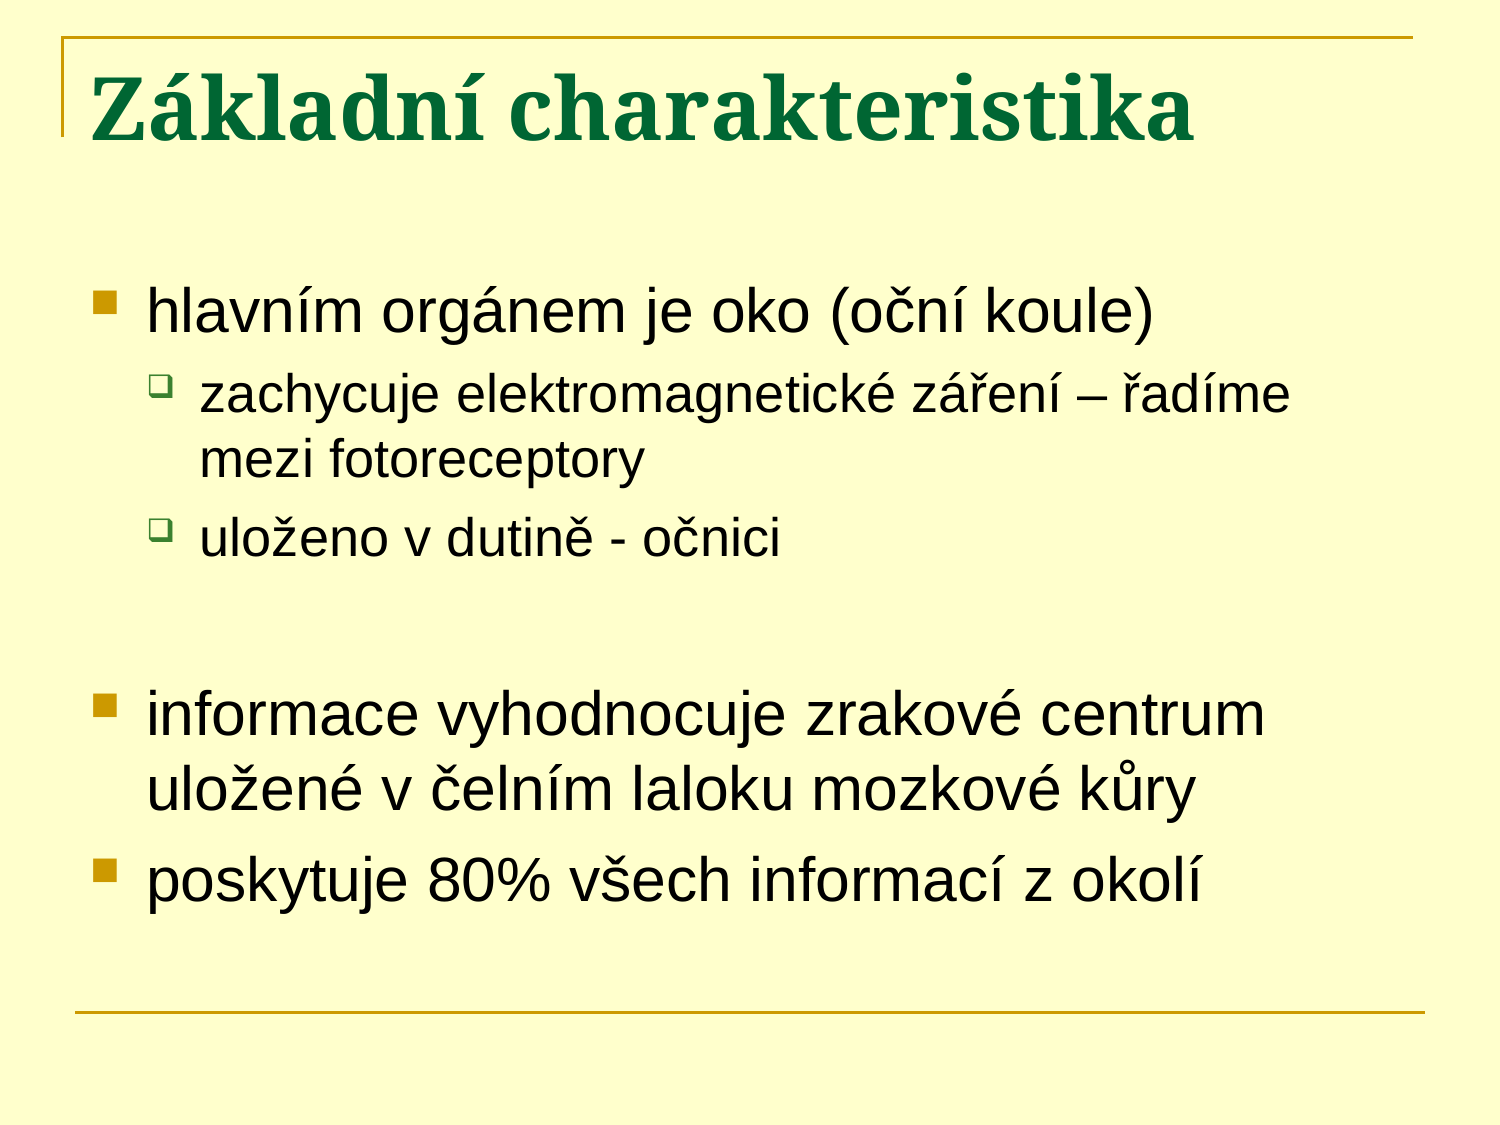

# Základní charakteristika
hlavním orgánem je oko (oční koule)
zachycuje elektromagnetické záření – řadíme mezi fotoreceptory
uloženo v dutině - očnici
informace vyhodnocuje zrakové centrum uložené v čelním laloku mozkové kůry
poskytuje 80% všech informací z okolí